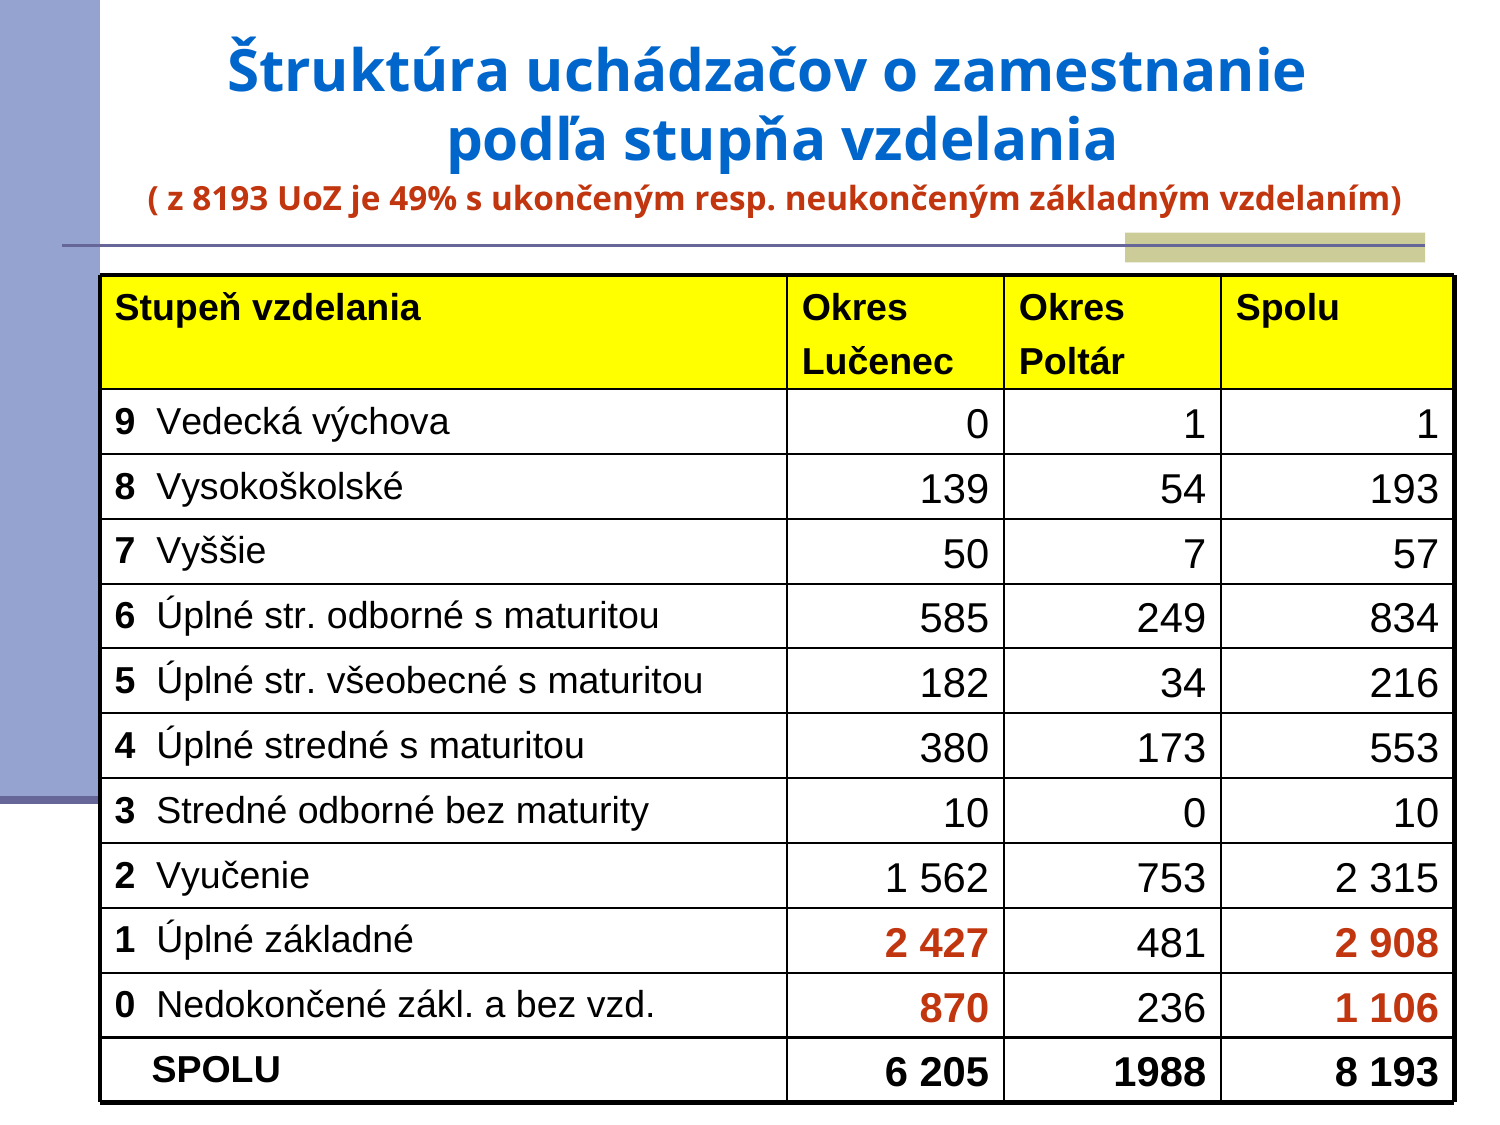

Štruktúra uchádzačov o zamestnanie
 podľa stupňa vzdelania
 ( z 8193 UoZ je 49% s ukončeným resp. neukončeným základným vzdelaním)
#
Stupeň vzdelania
Okres
Lučenec
Okres
Poltár
Spolu
9 Vedecká výchova
0
1
1
8 Vysokoškolské
139
54
193
7 Vyššie
50
7
57
6 Úplné str. odborné s maturitou
585
249
834
5 Úplné str. všeobecné s maturitou
182
34
216
4 Úplné stredné s maturitou
380
173
553
3 Stredné odborné bez maturity
10
0
10
2 Vyučenie
1 562
753
2 315
1 Úplné základné
2 427
481
2 908
0 Nedokončené zákl. a bez vzd.
870
236
1 106
 SPOLU
6 205
1988
8 193